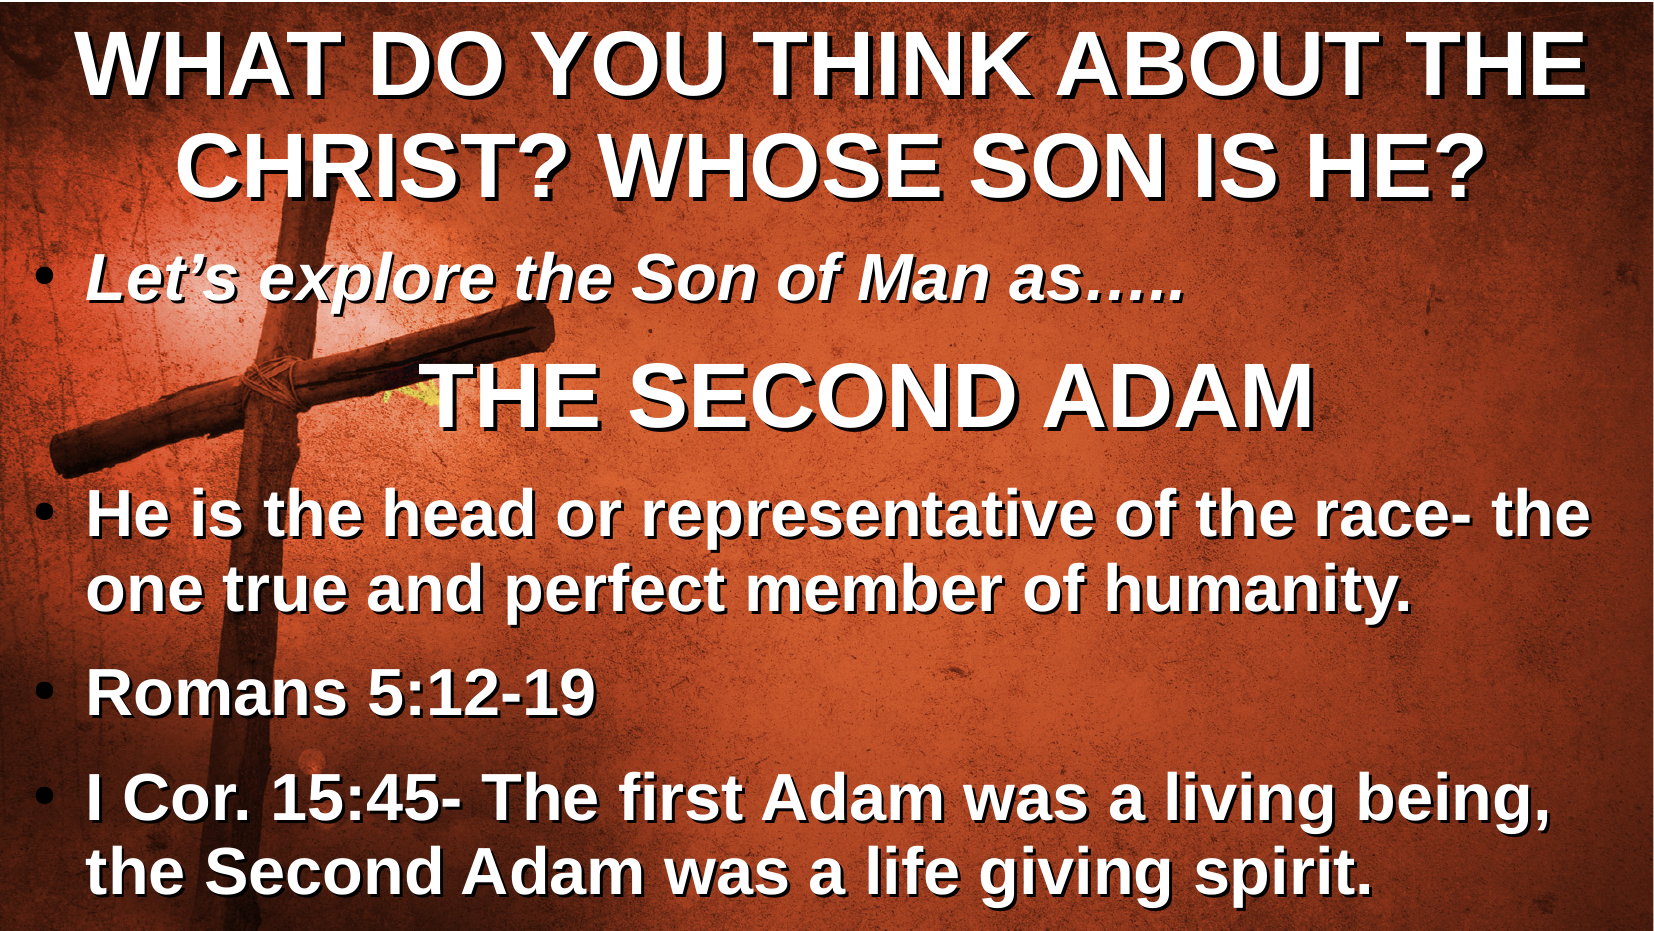

# WHAT DO YOU THINK ABOUT THE CHRIST? WHOSE SON IS HE?
Let’s explore the Son of Man as…..
THE SECOND ADAM
He is the head or representative of the race- the one true and perfect member of humanity.
Romans 5:12-19
I Cor. 15:45- The first Adam was a living being, the Second Adam was a life giving spirit.